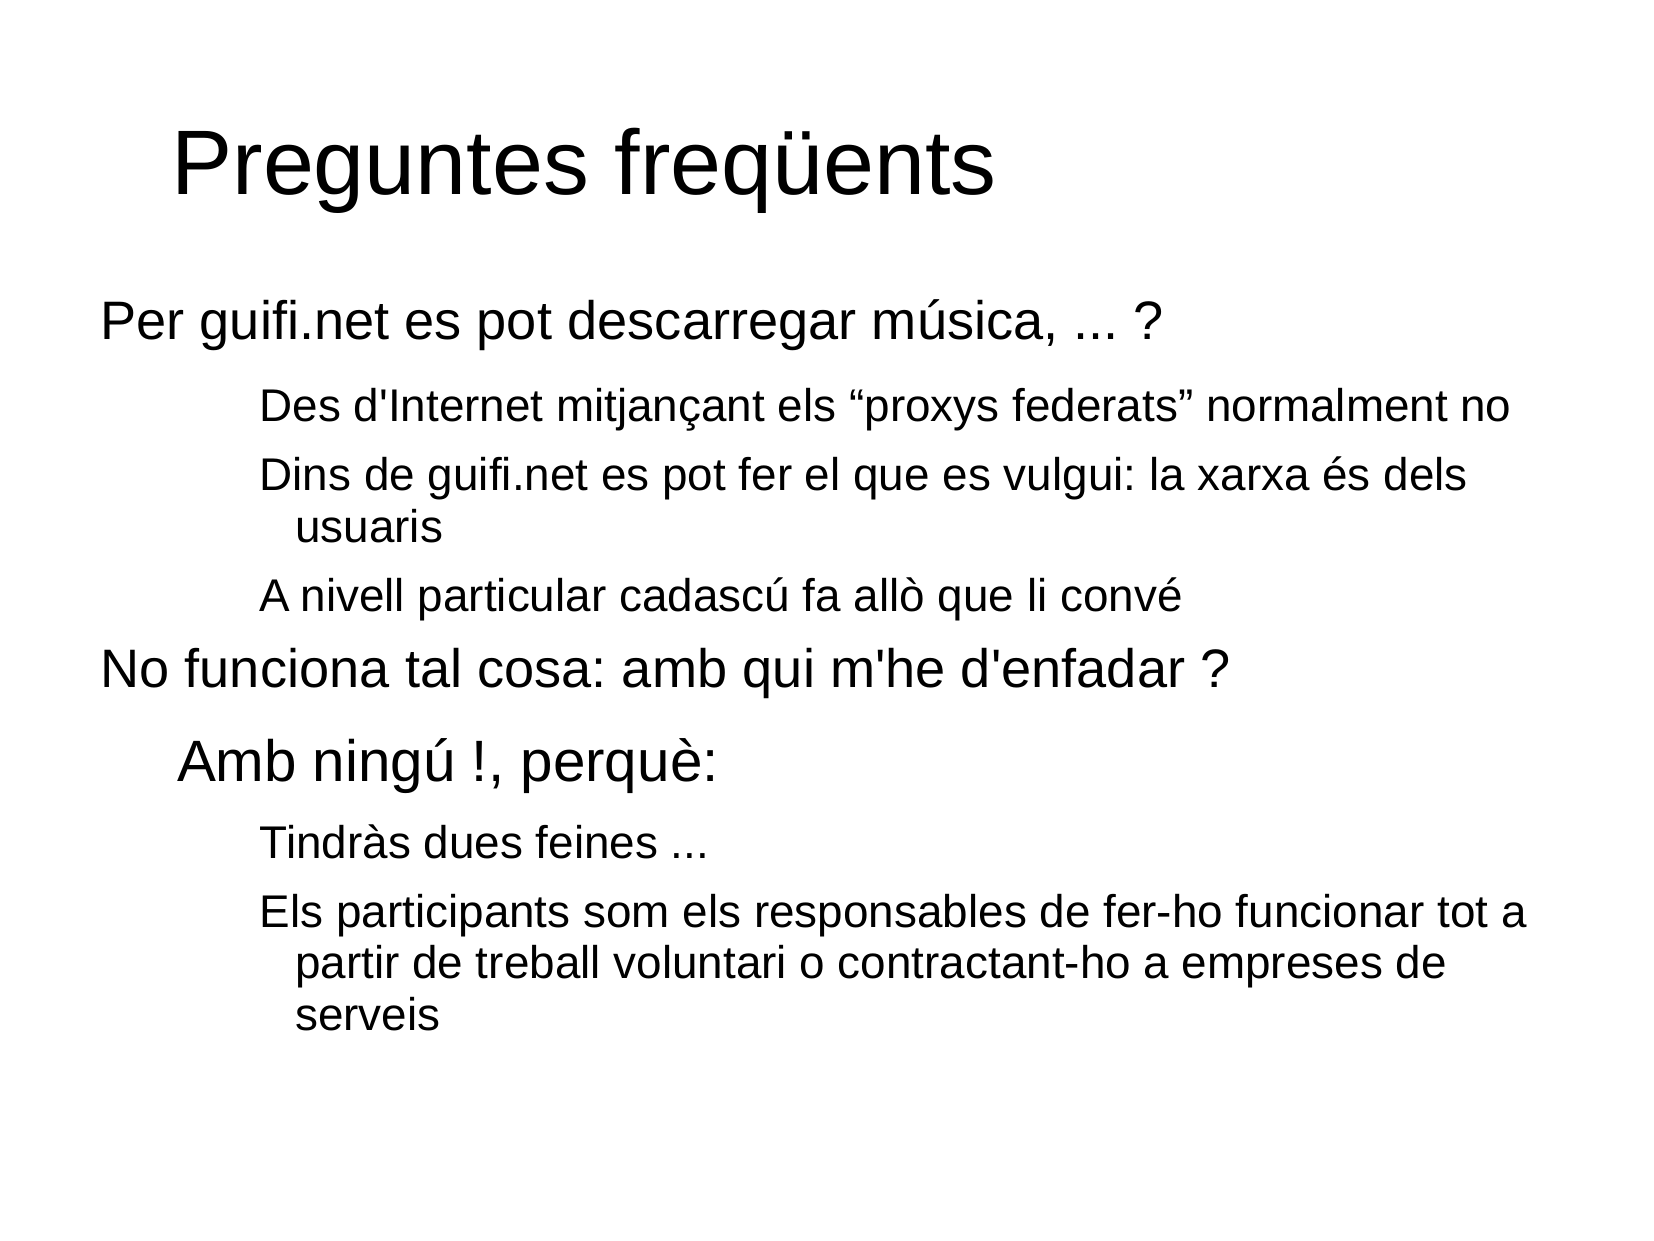

# Preguntes freqüents
Per guifi.net es pot descarregar música, ... ?
Des d'Internet mitjançant els “proxys federats” normalment no
Dins de guifi.net es pot fer el que es vulgui: la xarxa és dels usuaris
A nivell particular cadascú fa allò que li convé
No funciona tal cosa: amb qui m'he d'enfadar ?
Amb ningú !, perquè:
Tindràs dues feines ...
Els participants som els responsables de fer-ho funcionar tot a partir de treball voluntari o contractant-ho a empreses de serveis